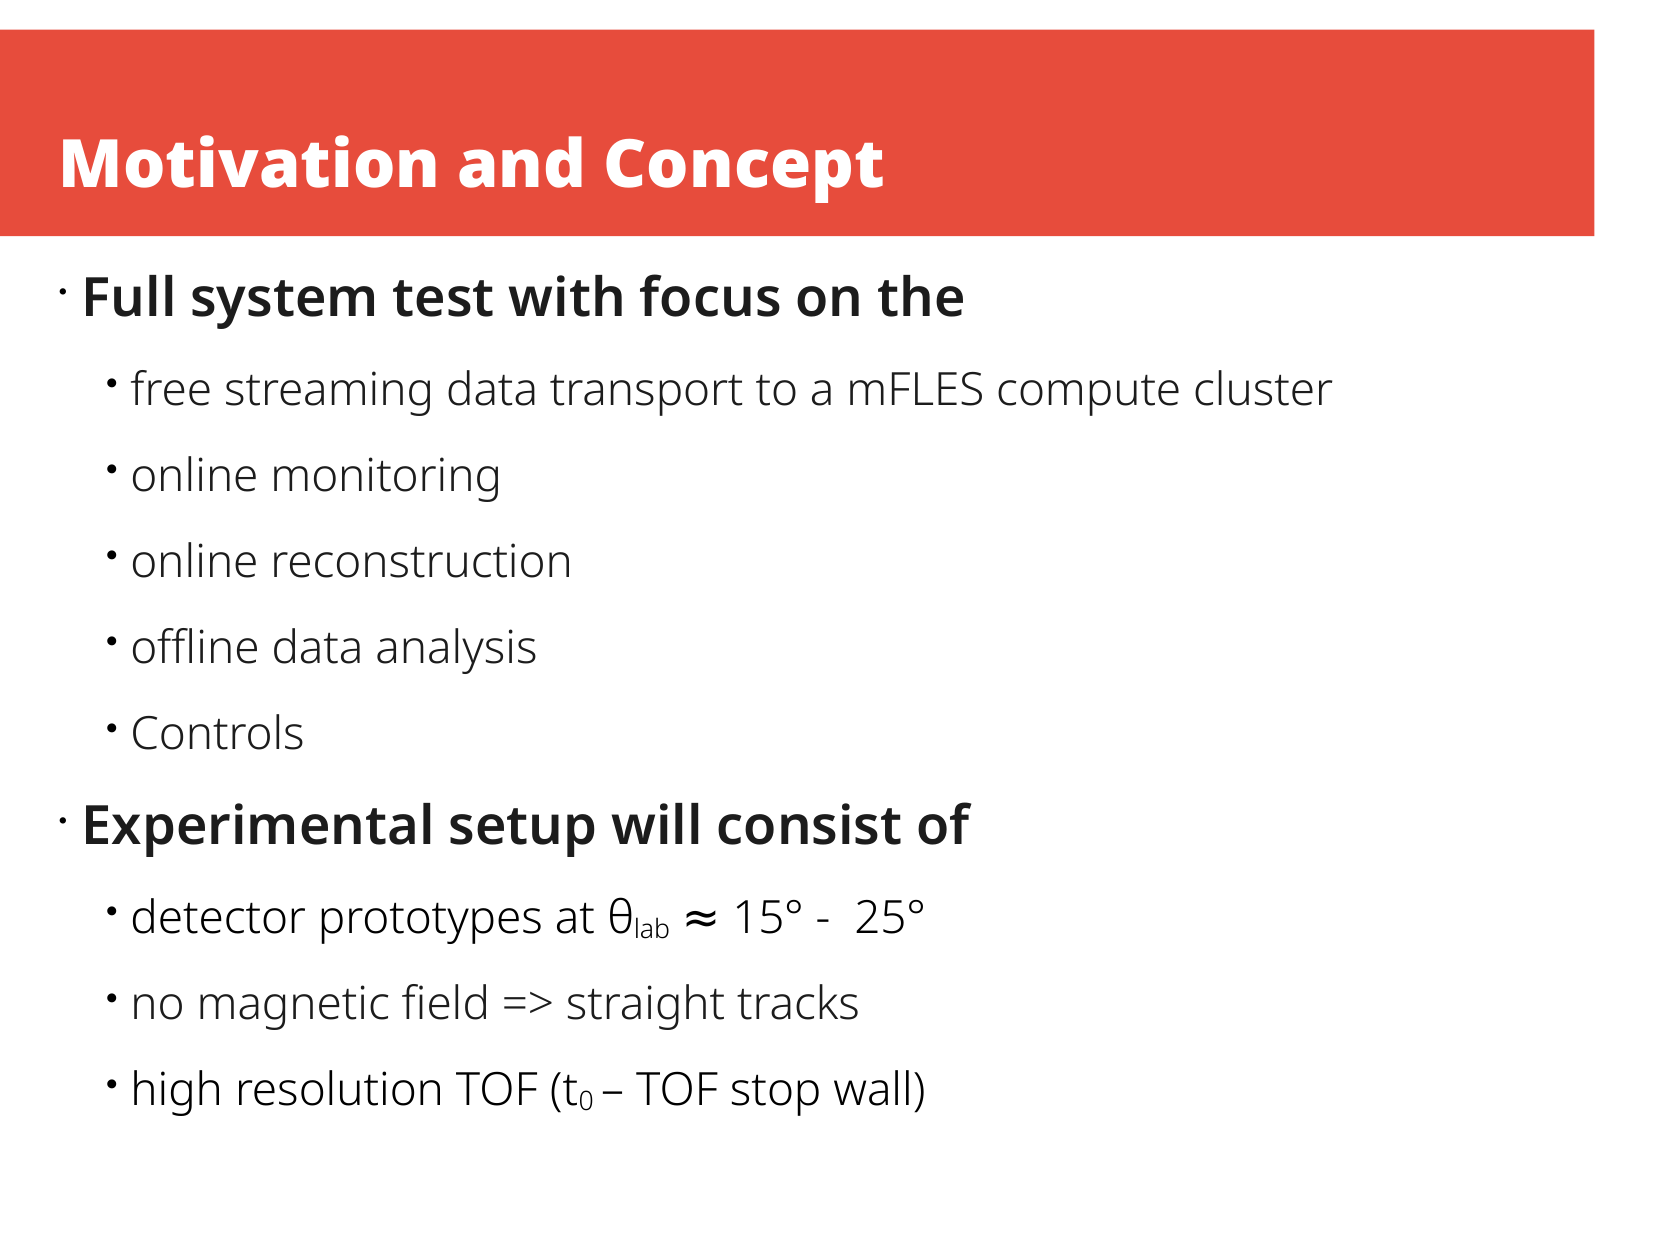

# Motivation and Concept
 Full system test with focus on the
 free streaming data transport to a mFLES compute cluster
 online monitoring
 online reconstruction
 offline data analysis
 Controls
 Experimental setup will consist of
 detector prototypes at θlab ≈ 15° - 25°
 no magnetic field => straight tracks
 high resolution TOF (t0 – TOF stop wall)